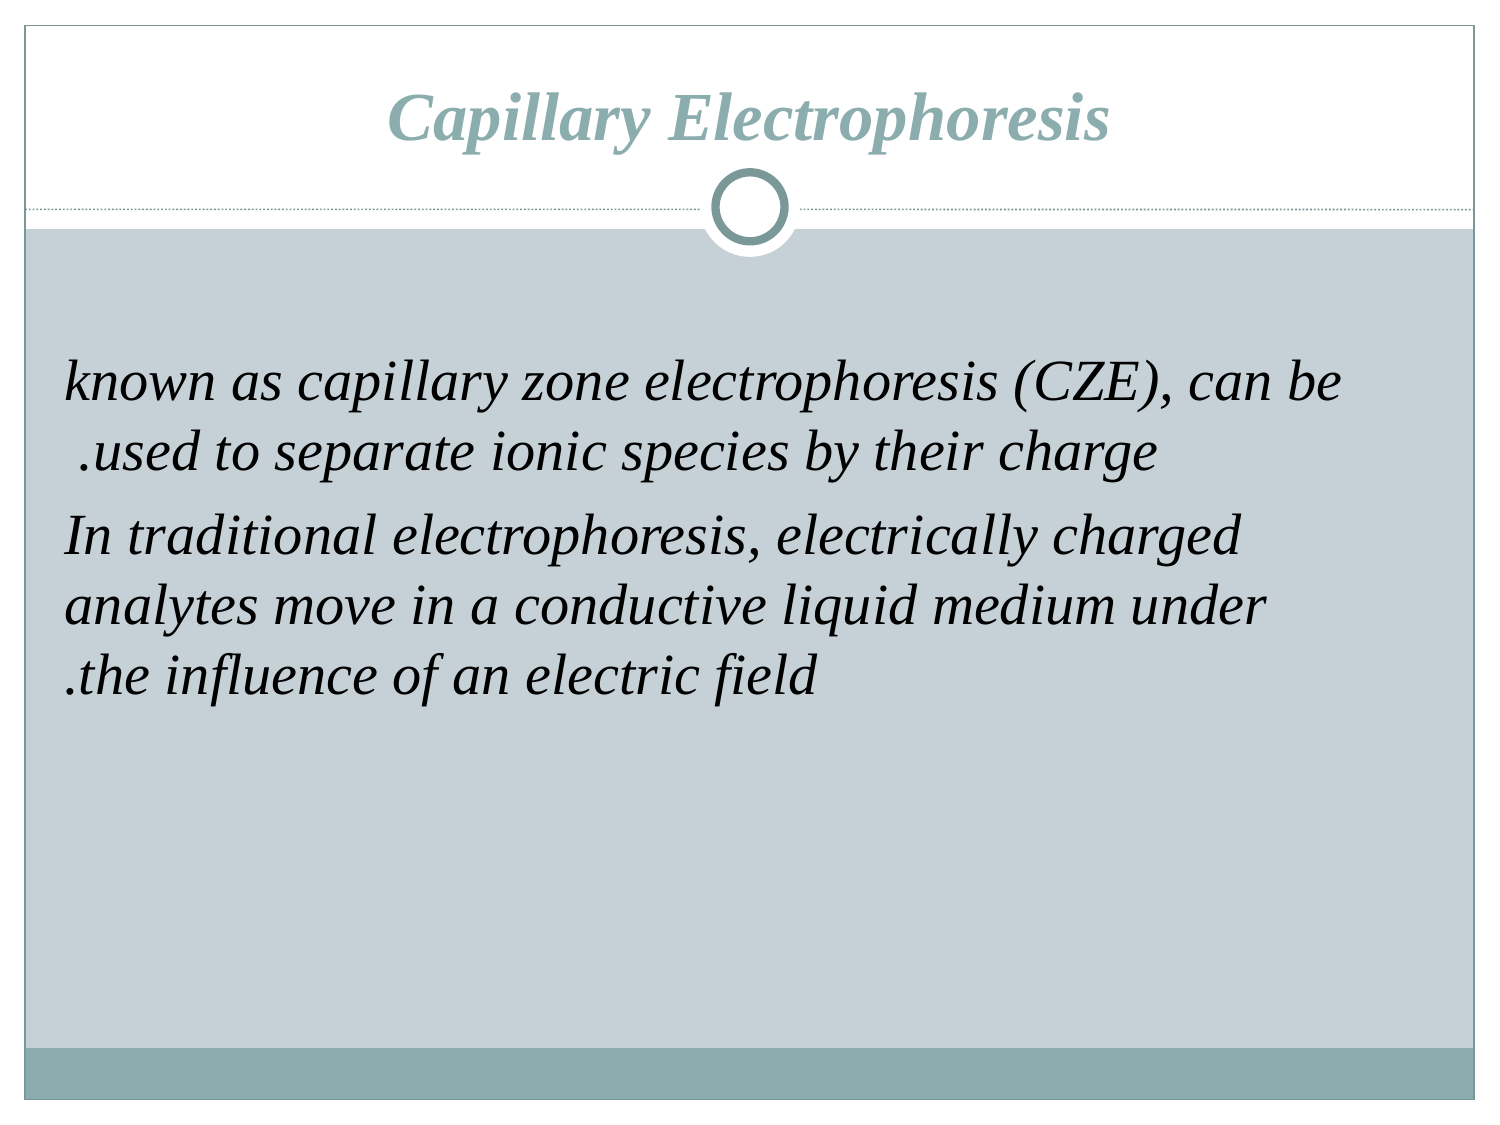

# Capillary Electrophoresis
known as capillary zone electrophoresis (CZE), can be used to separate ionic species by their charge.
In traditional electrophoresis, electrically charged analytes move in a conductive liquid medium under the influence of an electric field.